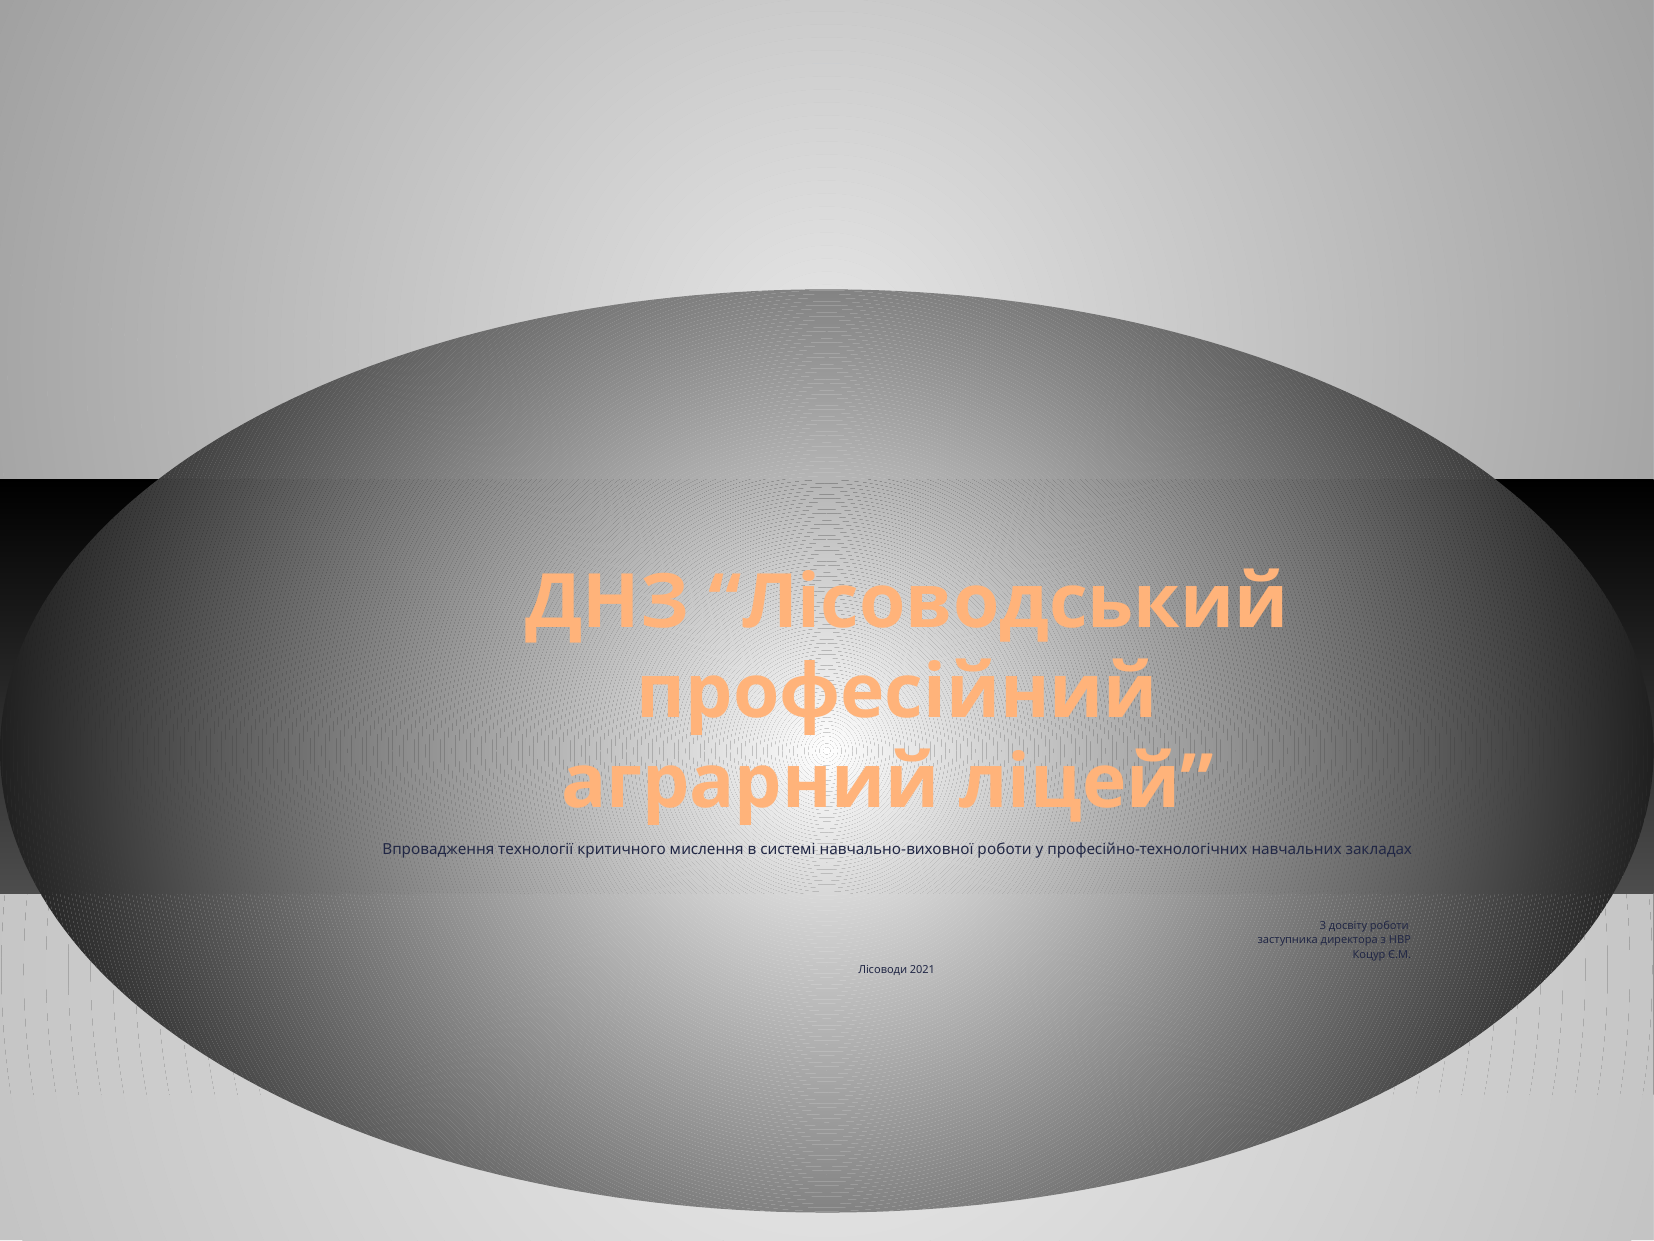

# ДНЗ “Лісоводський професійний аграрний ліцей”
Впровадження технології критичного мислення в системі навчально-виховної роботи у професійно-технологічних навчальних закладах
З досвіту роботи
заступника директора з НВР
Коцур Є.М.
Лісоводи 2021